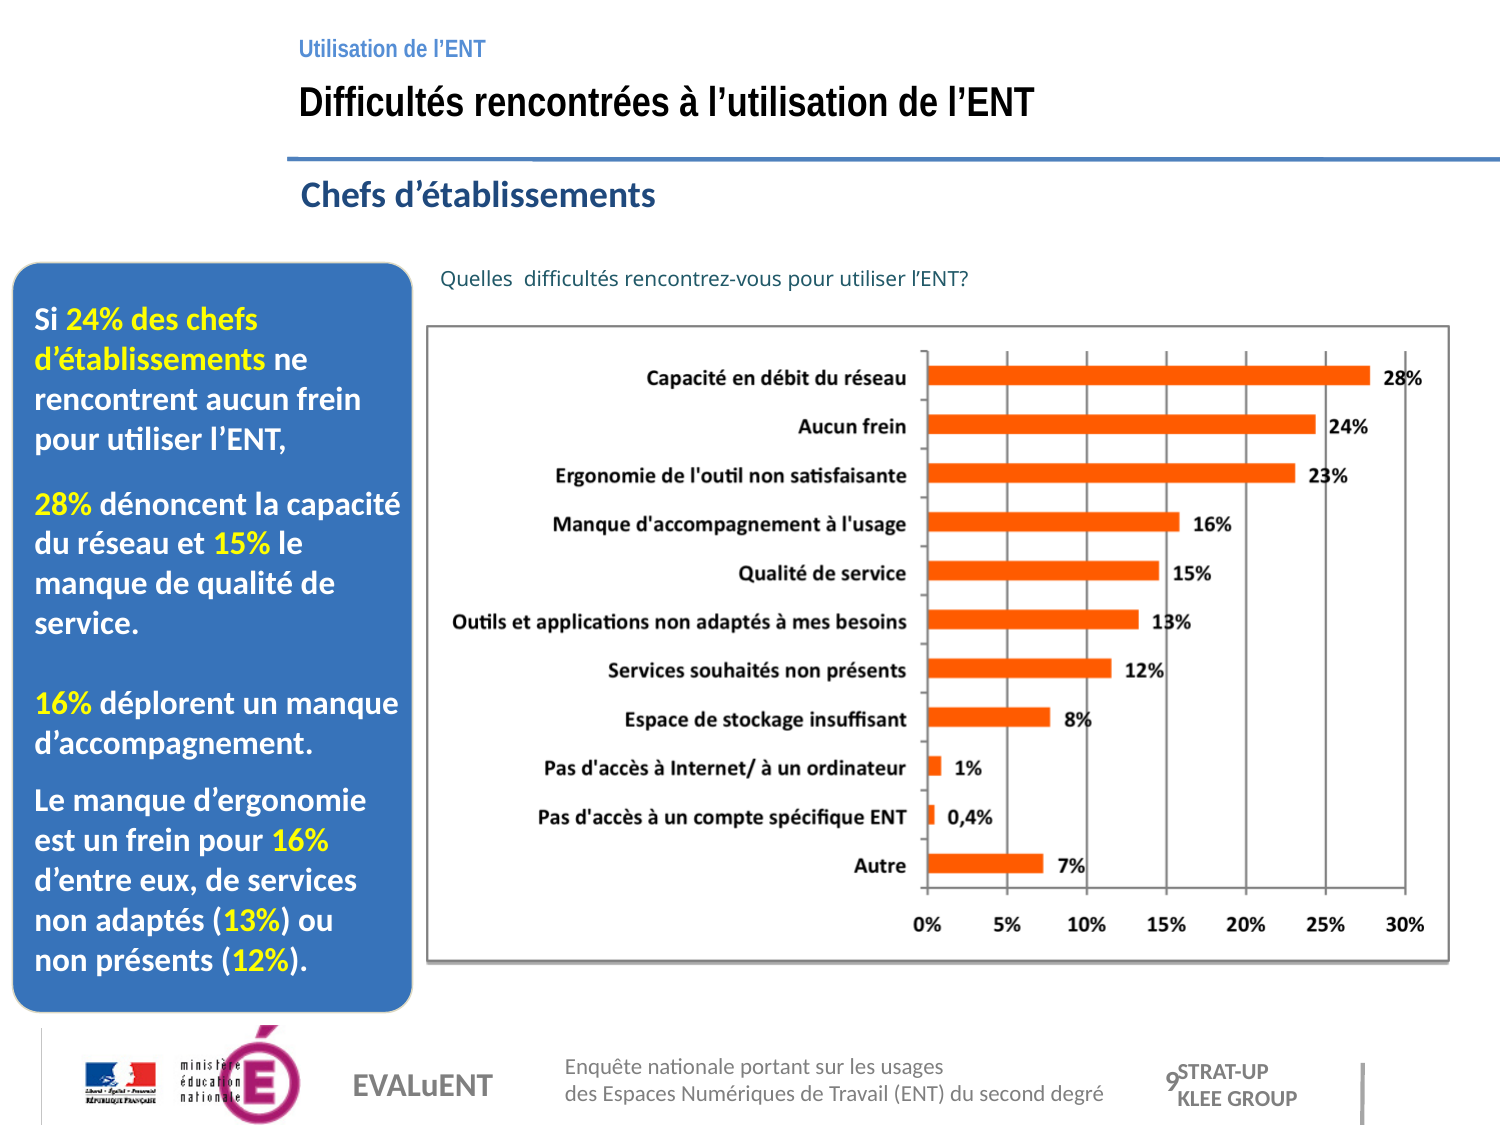

Utilisation de l’ENT
Difficultés rencontrées à l’utilisation de l’ENT
Chefs d’établissements
Quelles difficultés rencontrez-vous pour utiliser l’ENT?
Si 24% des chefs d’établissements ne rencontrent aucun frein pour utiliser l’ENT,
28% dénoncent la capacité du réseau et 15% le manque de qualité de service.
16% déplorent un manque d’accompagnement.
Le manque d’ergonomie est un frein pour 16% d’entre eux, de services non adaptés (13%) ou
non présents (12%).